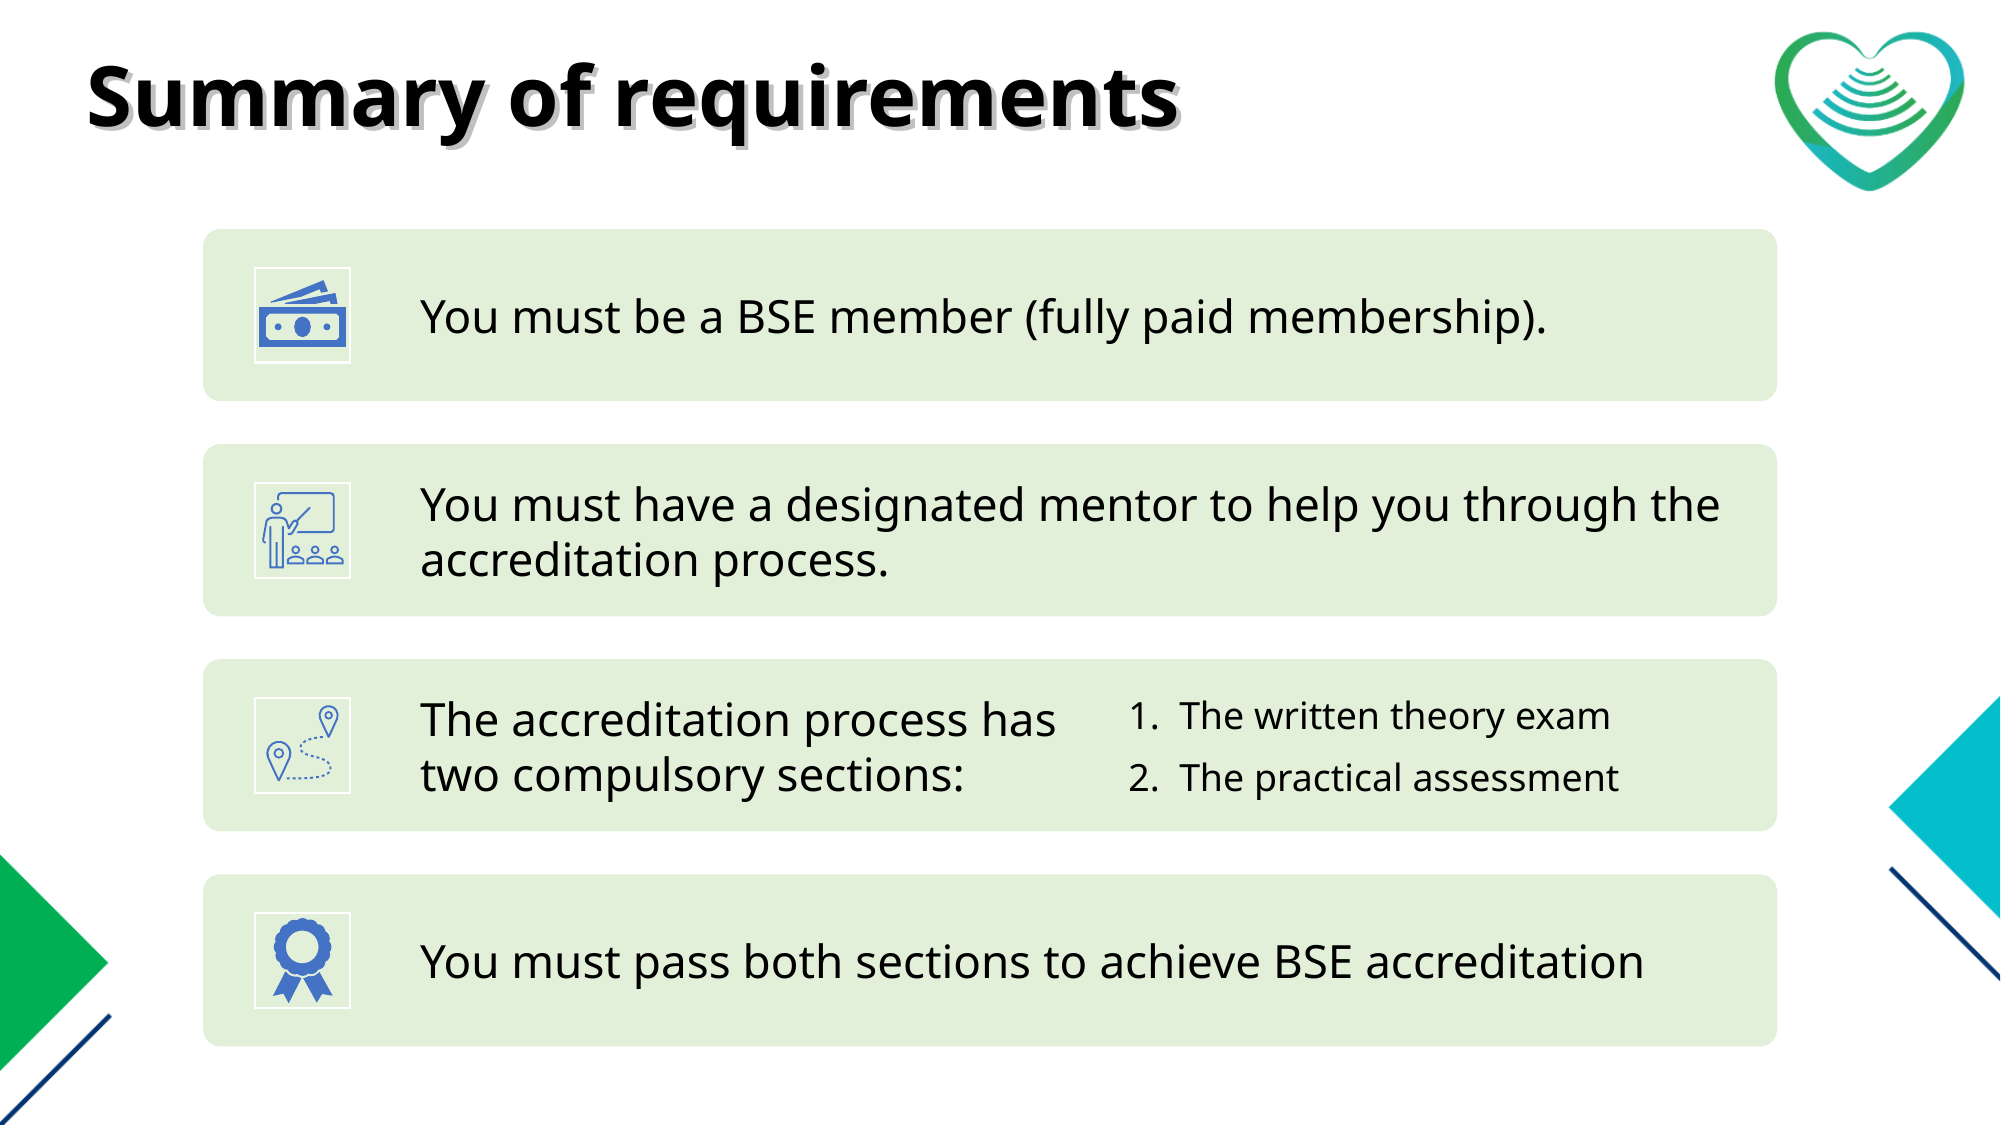

# Summary of requirements
You must be a BSE member (fully paid membership).
You must have a designated mentor to help you through the accreditation process.
The accreditation process has two compulsory sections:
1. The written theory exam
2. The practical assessment
You must pass both sections to achieve BSE accreditation